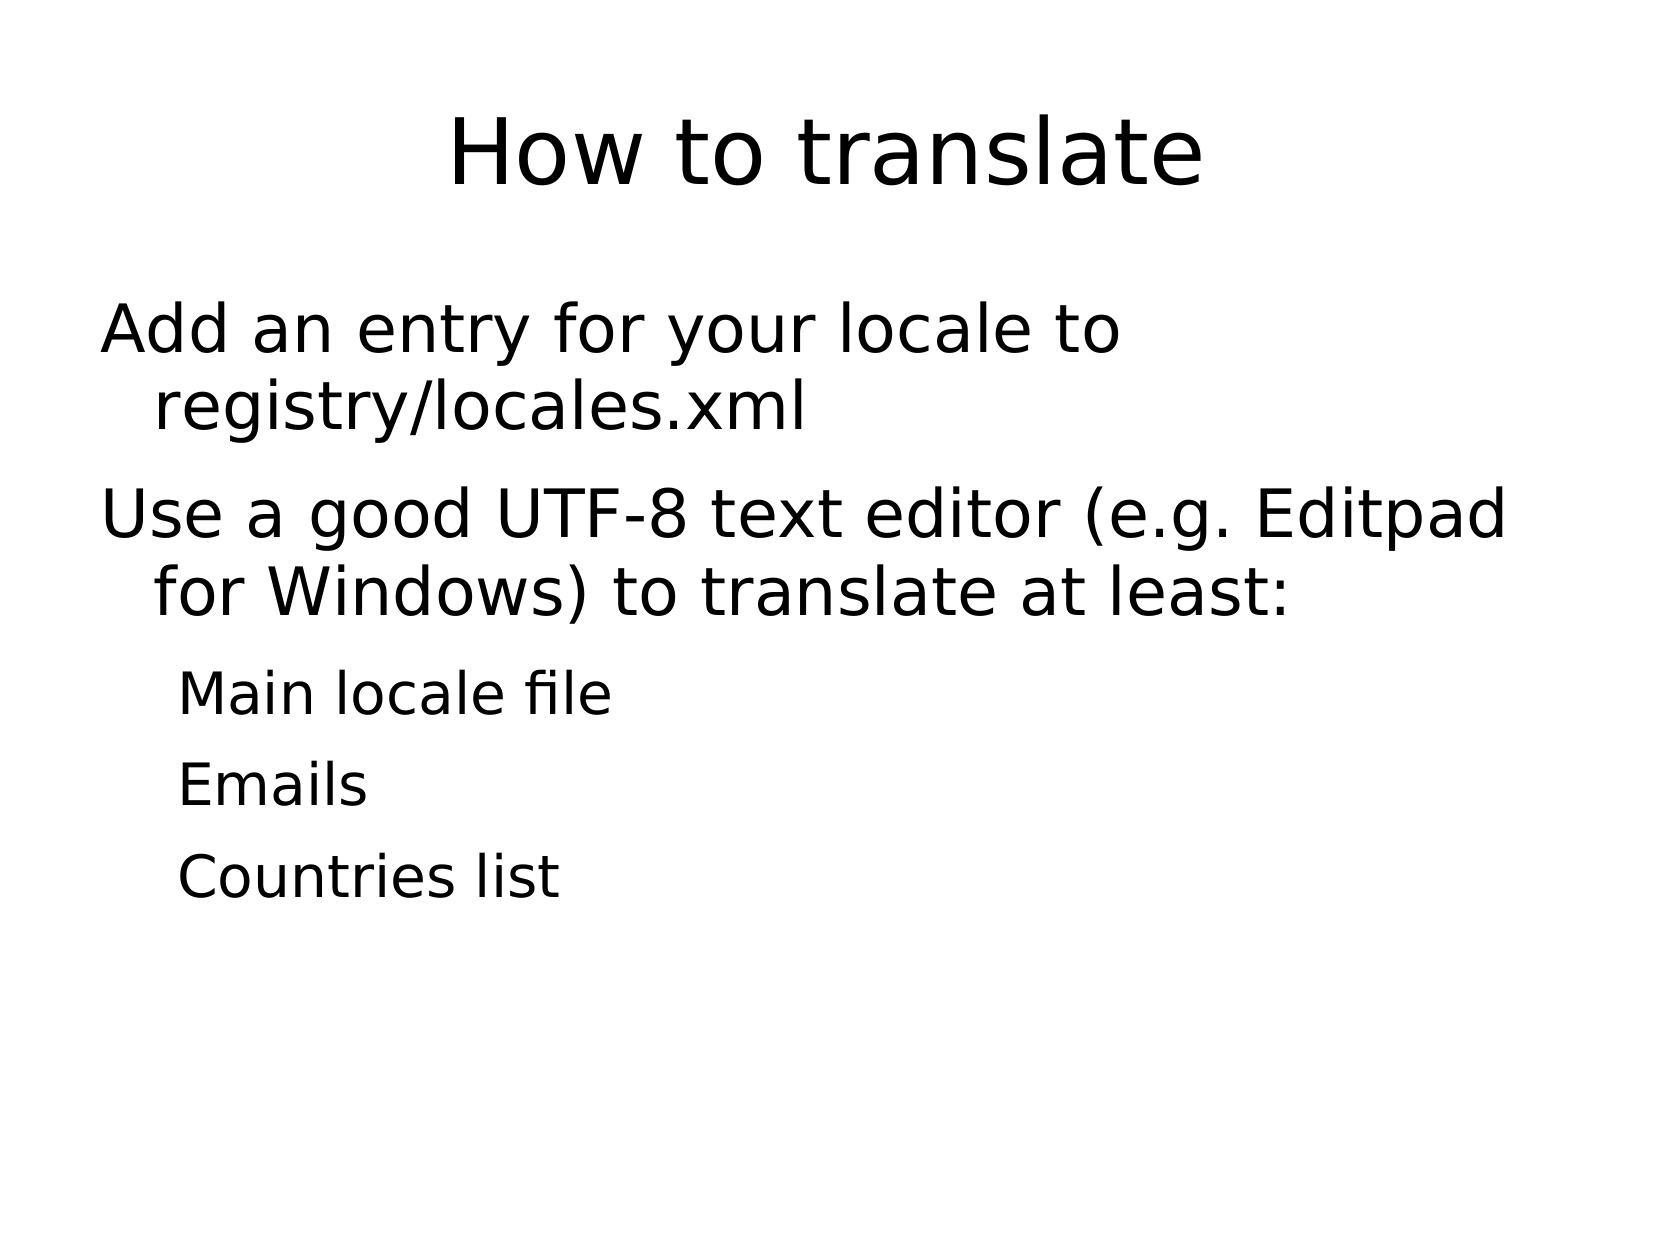

# How to translate
Add an entry for your locale to registry/locales.xml
Use a good UTF-8 text editor (e.g. Editpad for Windows) to translate at least:
Main locale file
Emails
Countries list